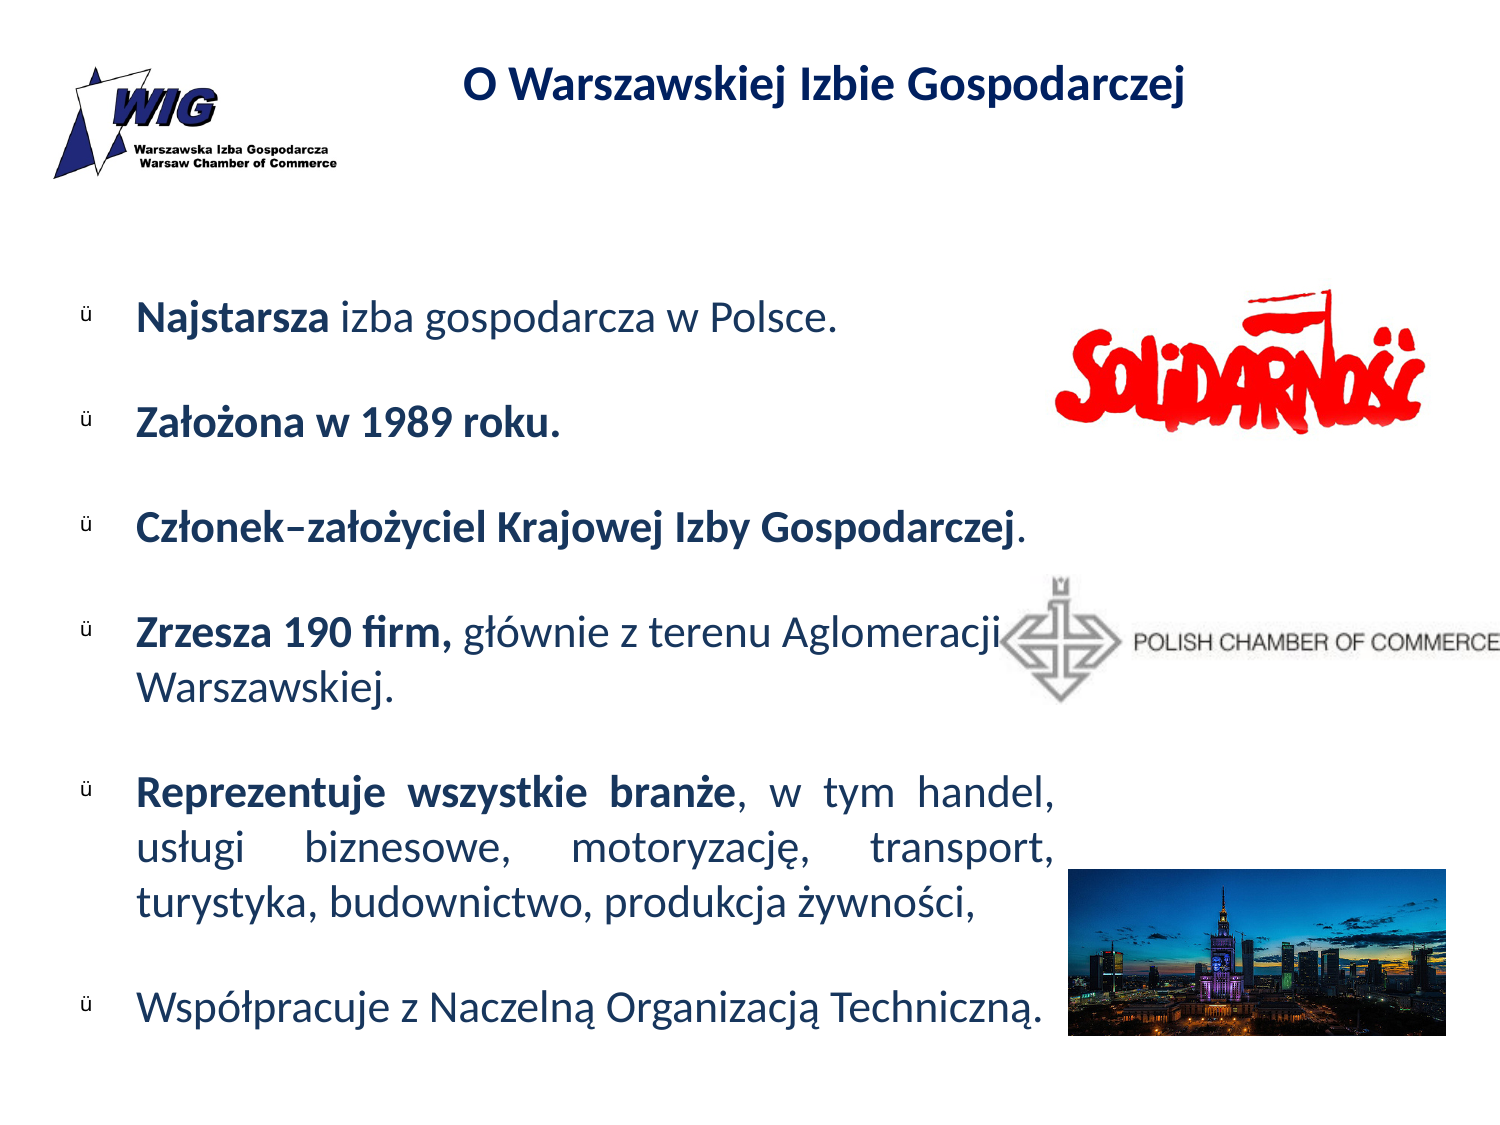

# O Warszawskiej Izbie Gospodarczej
Najstarsza izba gospodarcza w Polsce.
Założona w 1989 roku.
Członek–założyciel Krajowej Izby Gospodarczej.
Zrzesza 190 firm, głównie z terenu Aglomeracji Warszawskiej.
Reprezentuje wszystkie branże, w tym handel, usługi biznesowe, motoryzację, transport, turystyka, budownictwo, produkcja żywności,
Współpracuje z Naczelną Organizacją Techniczną.